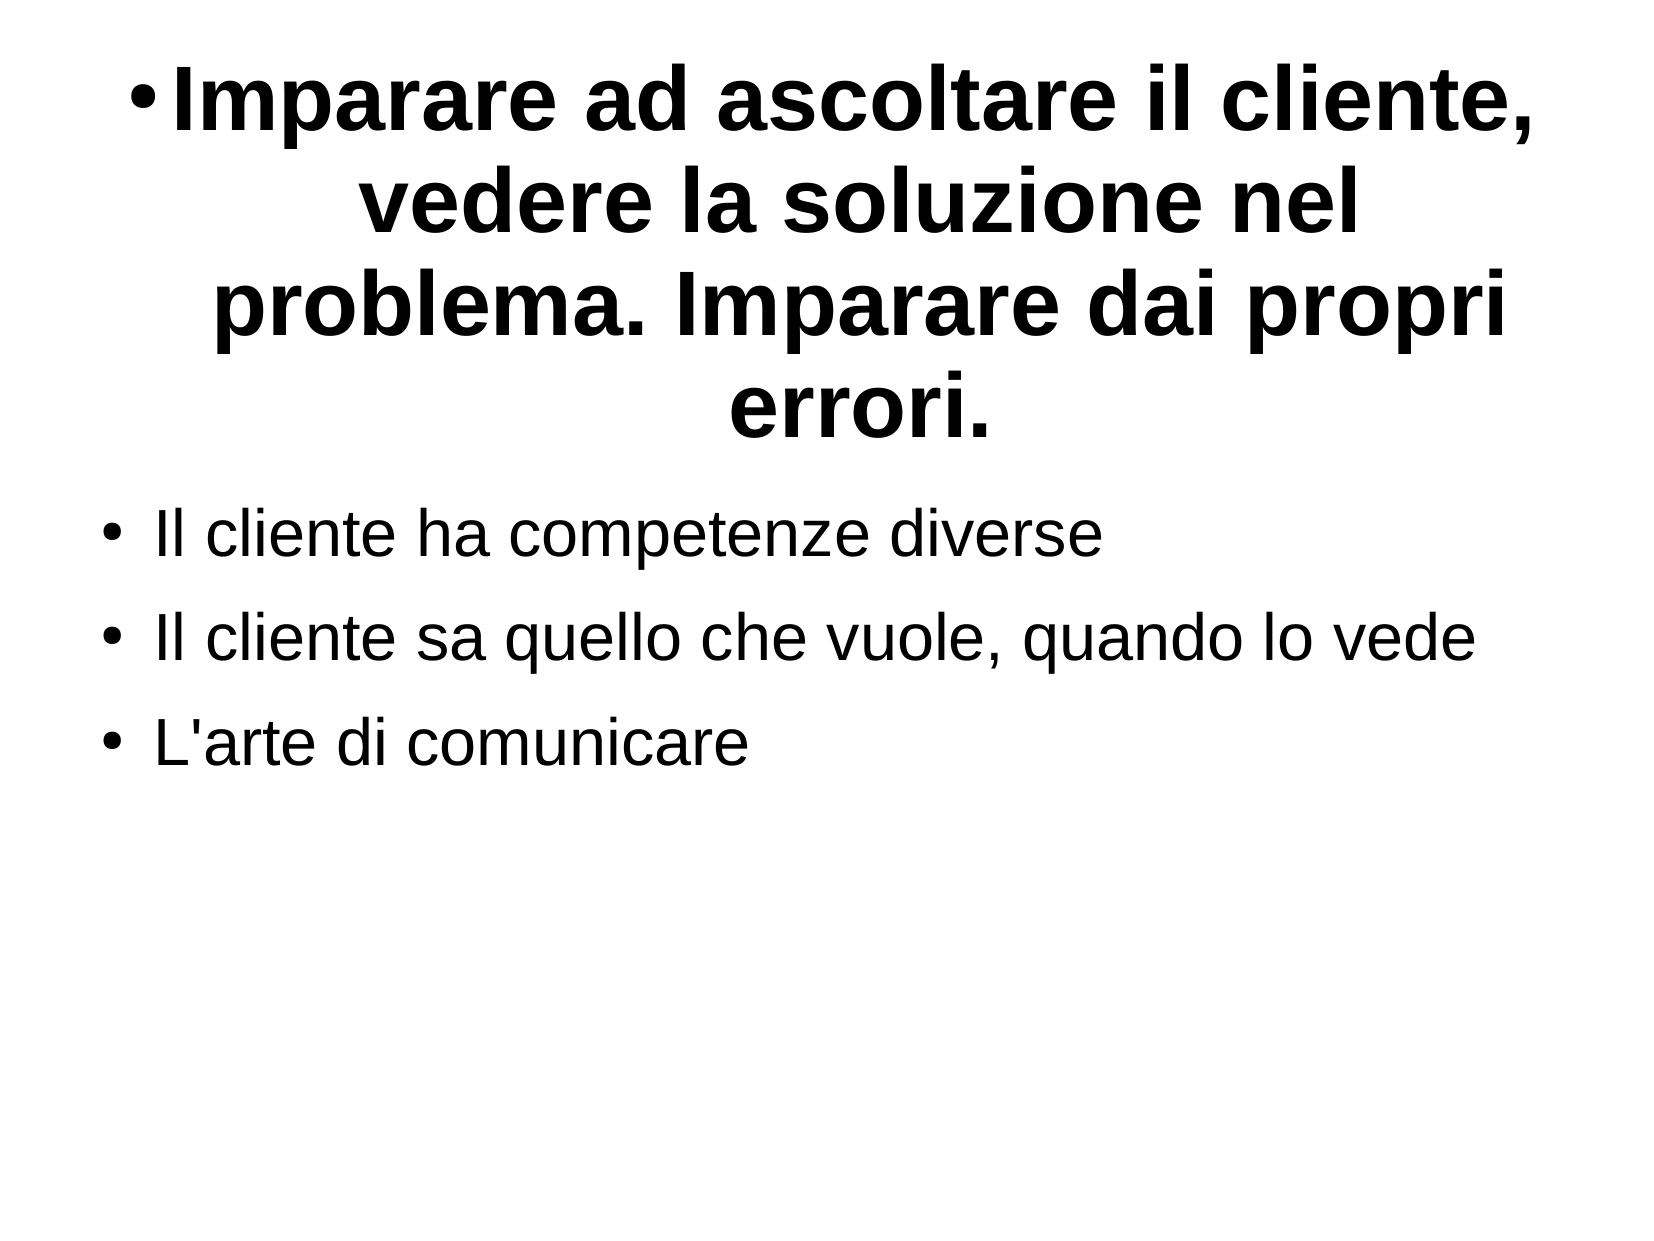

# Imparare ad ascoltare il cliente, vedere la soluzione nel problema. Imparare dai propri errori.
Il cliente ha competenze diverse
Il cliente sa quello che vuole, quando lo vede
L'arte di comunicare